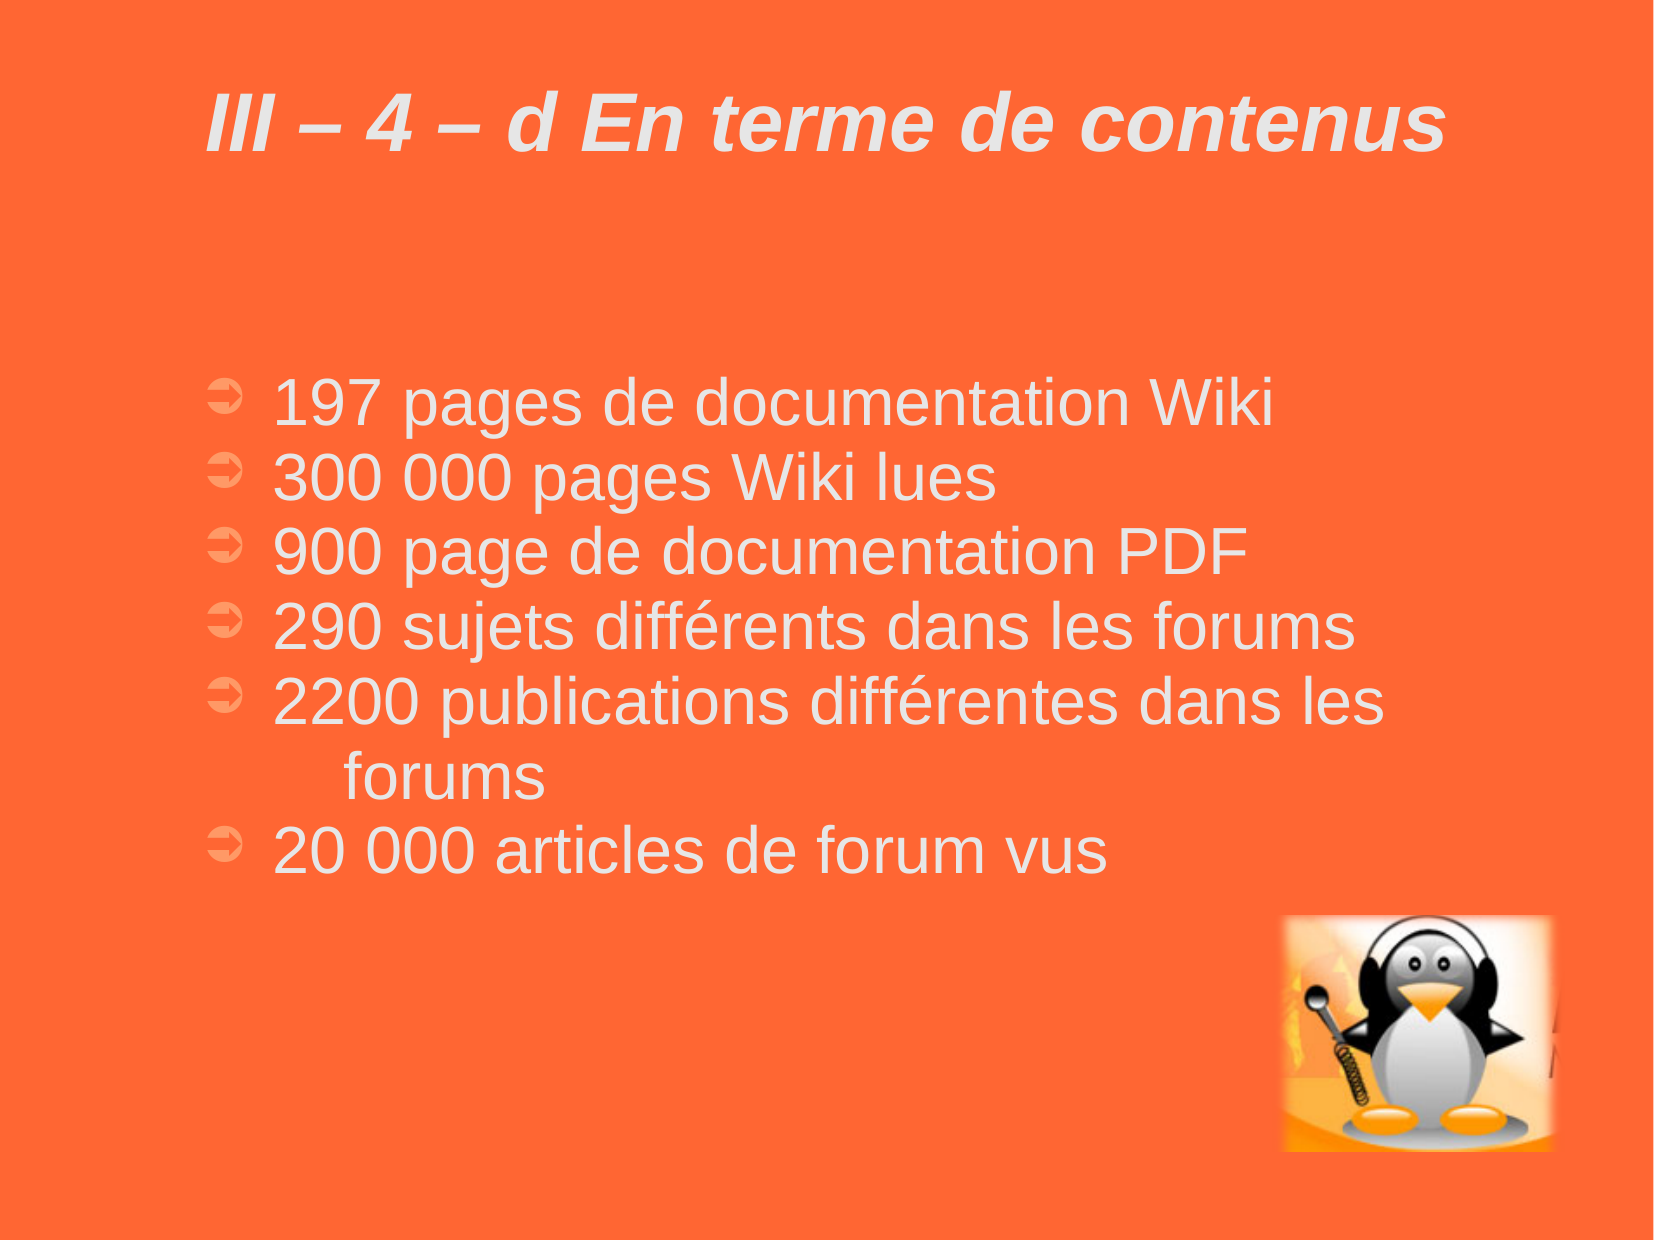

# III – 4 – d En terme de contenus
197 pages de documentation Wiki
300 000 pages Wiki lues
900 page de documentation PDF
290 sujets différents dans les forums
2200 publications différentes dans les forums
20 000 articles de forum vus